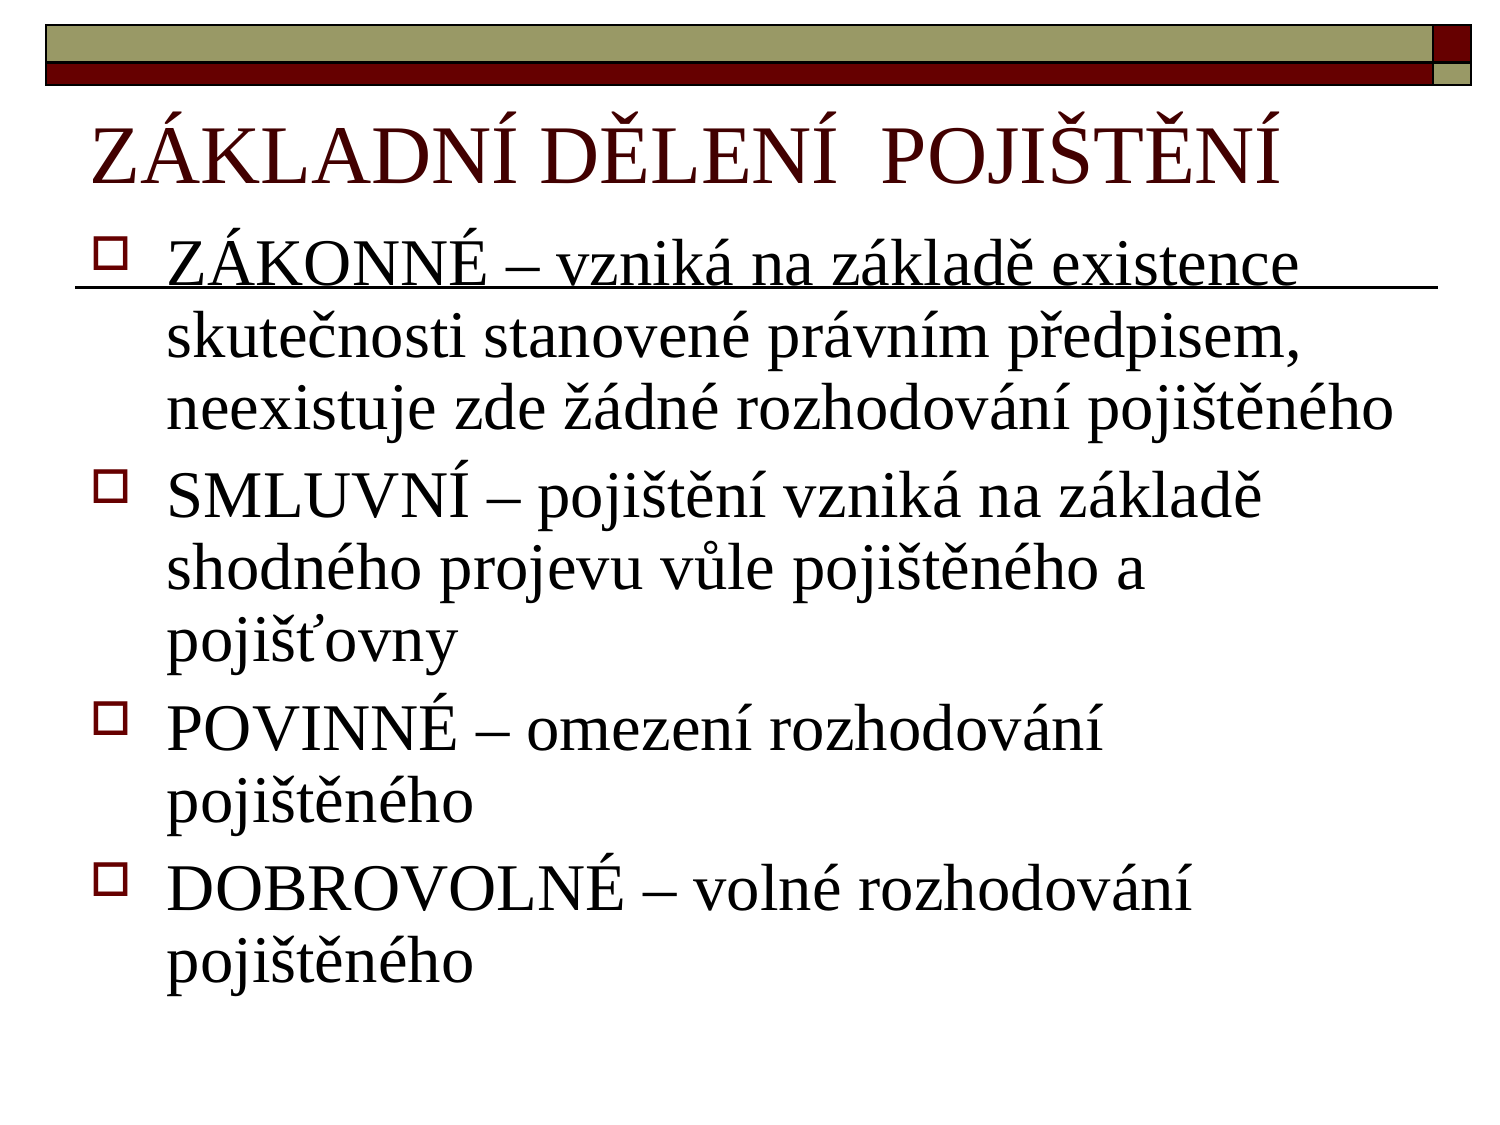

# ZÁKLADNÍ DĚLENÍ POJIŠTĚNÍ
ZÁKONNÉ – vzniká na základě existence skutečnosti stanovené právním předpisem, neexistuje zde žádné rozhodování pojištěného
SMLUVNÍ – pojištění vzniká na základě shodného projevu vůle pojištěného a pojišťovny
POVINNÉ – omezení rozhodování pojištěného
DOBROVOLNÉ – volné rozhodování pojištěného